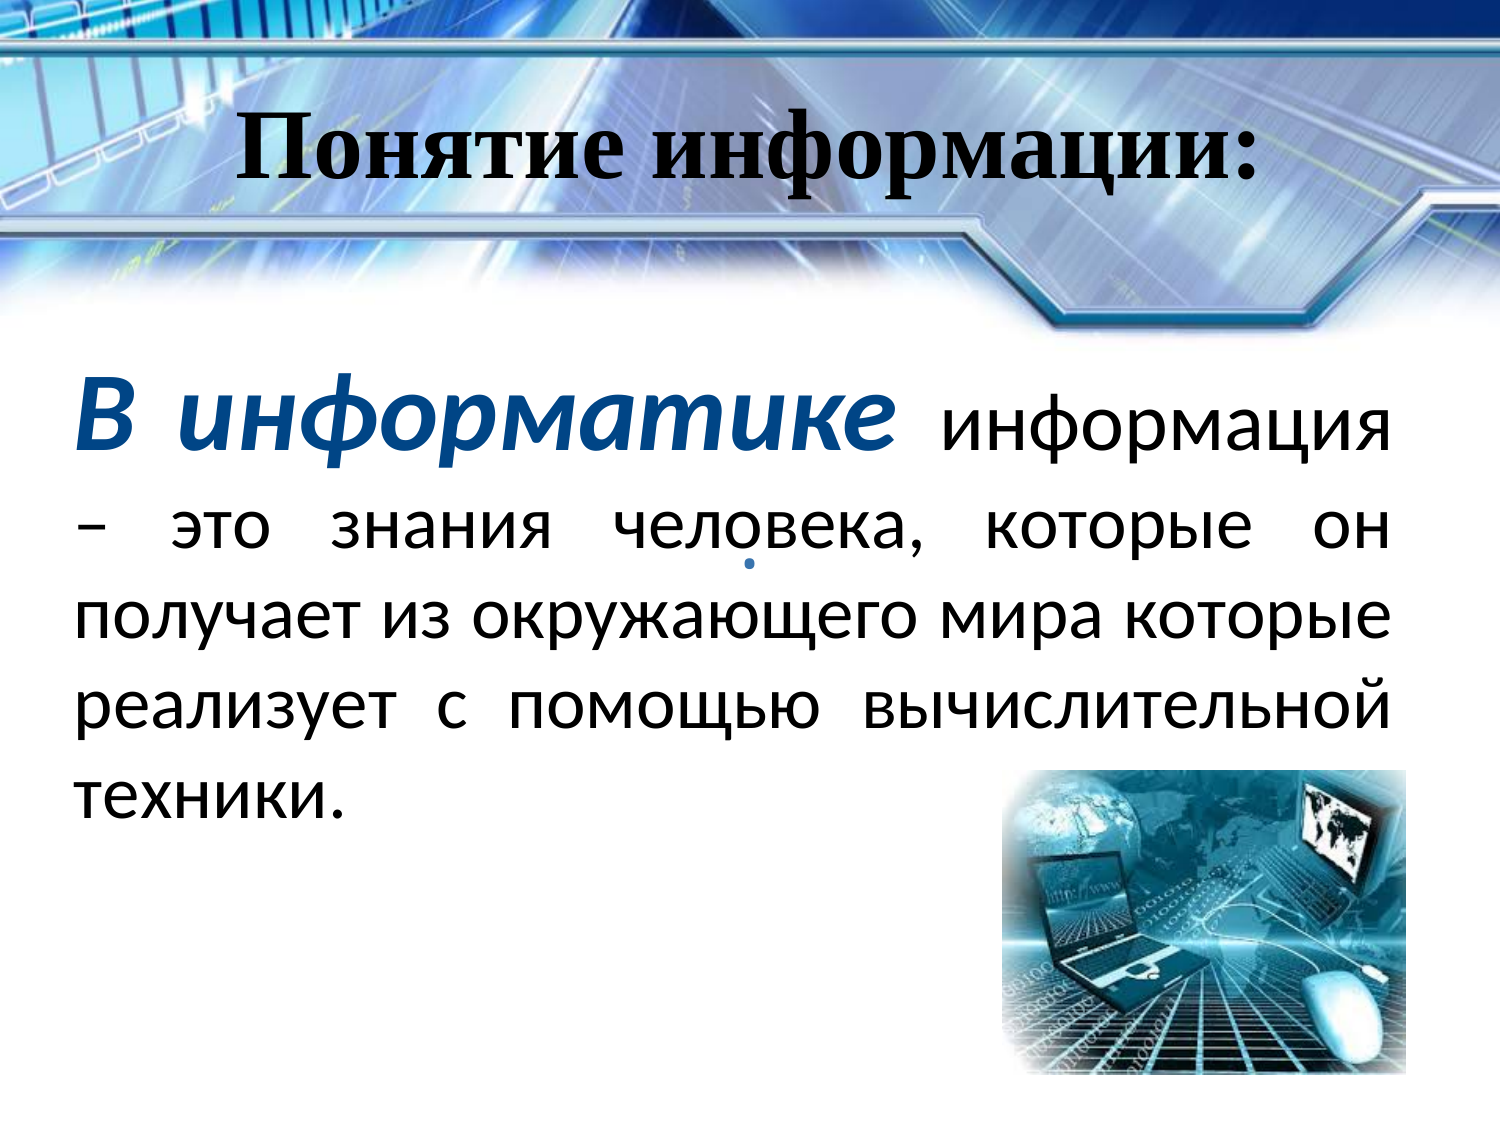

Понятие информации:
# В информатике информация – это знания человека, которые он получает из окружающего мира которые реализует с помощью вычислительной техники.
•